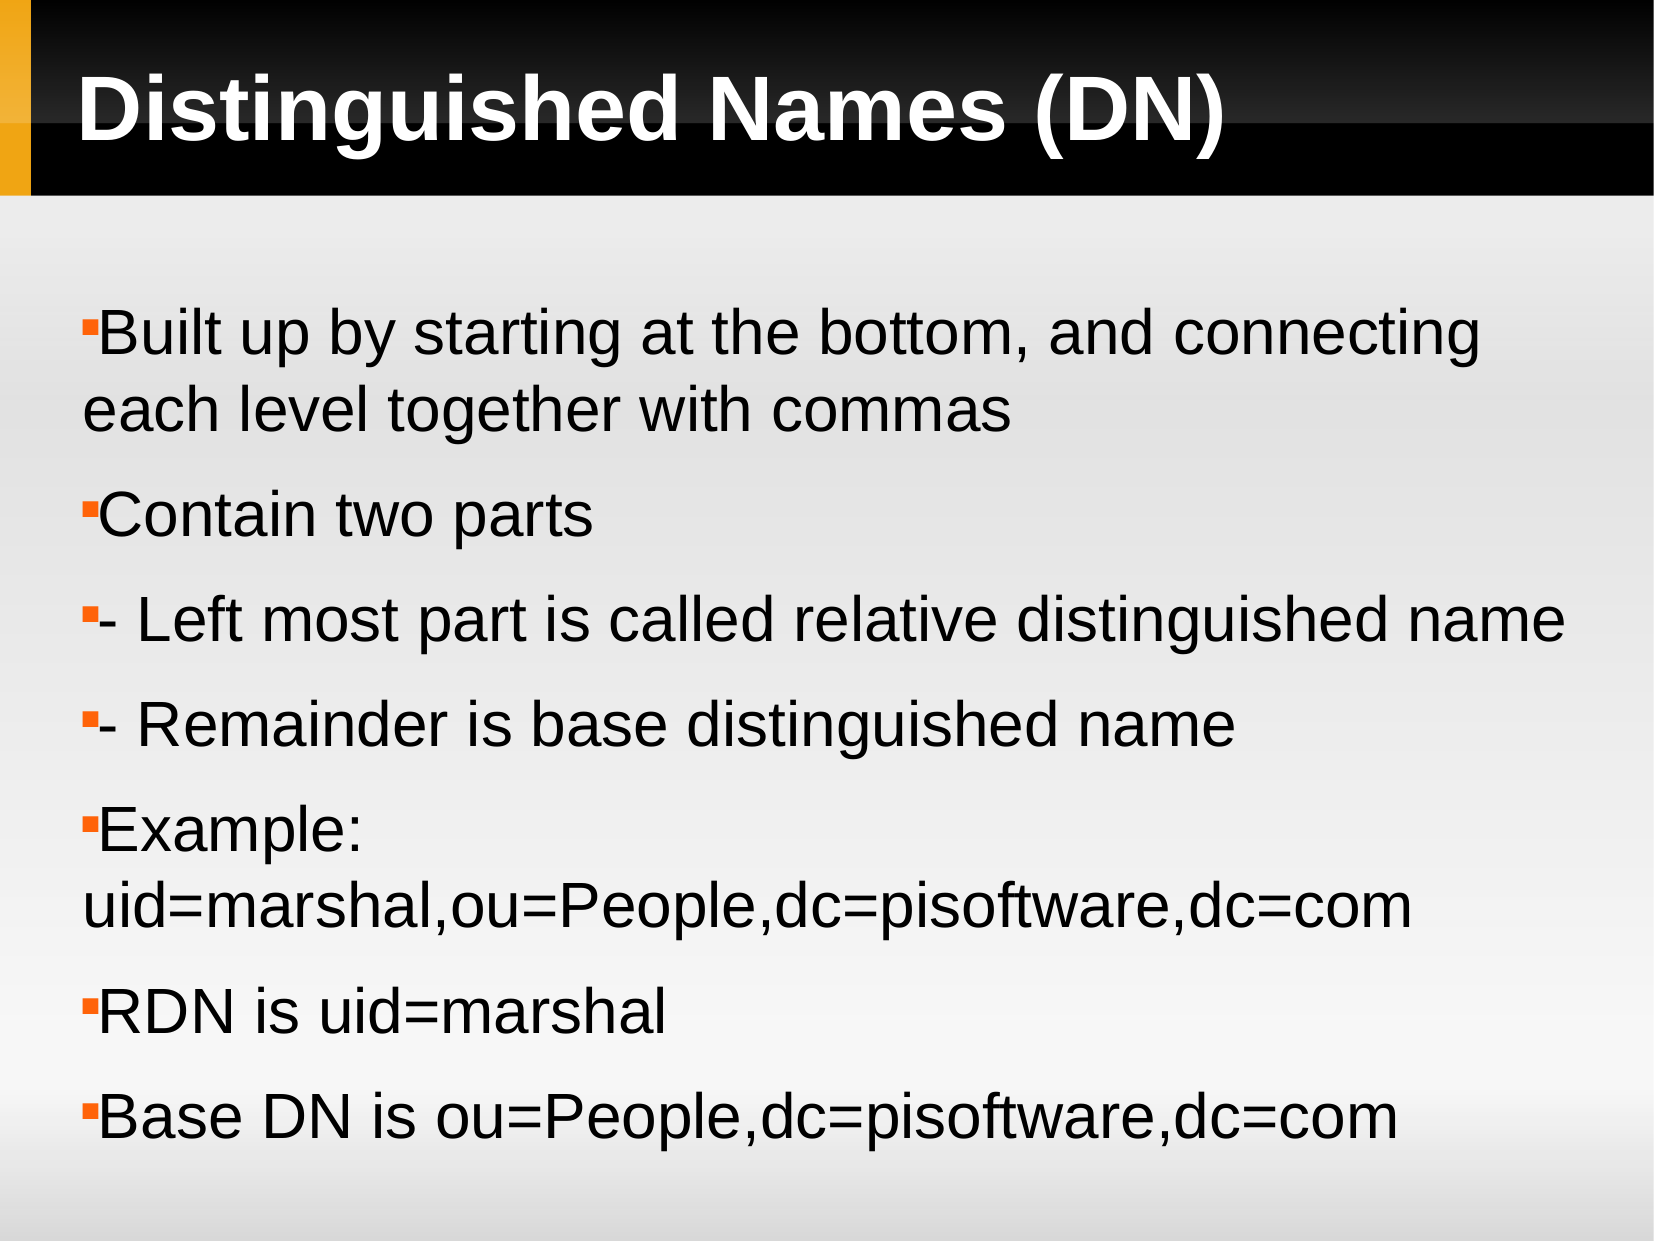

# Distinguished Names (DN)
Built up by starting at the bottom, and connecting each level together with commas
Contain two parts
- Left most part is called relative distinguished name
- Remainder is base distinguished name
Example: uid=marshal,ou=People,dc=pisoftware,dc=com
RDN is uid=marshal
Base DN is ou=People,dc=pisoftware,dc=com